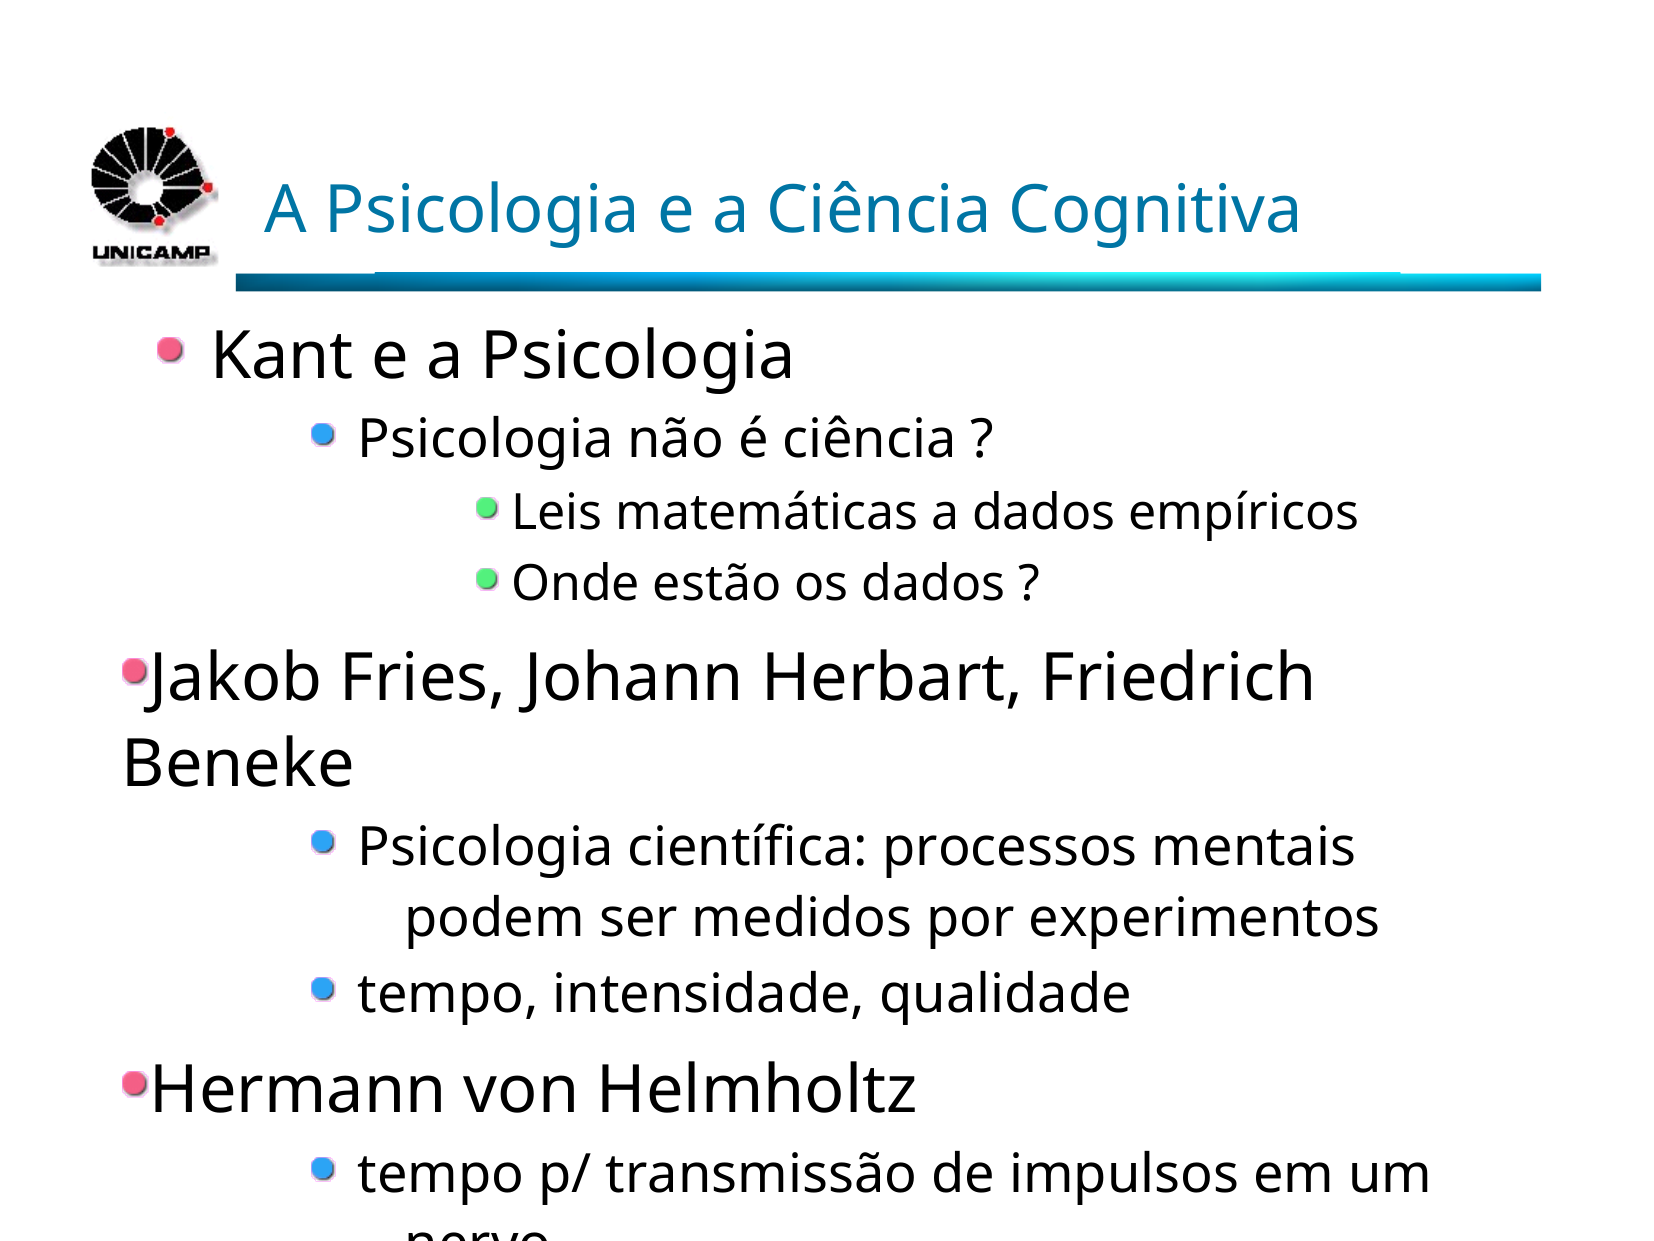

# A Psicologia e a Ciência Cognitiva
Kant e a Psicologia
Psicologia não é ciência ?
Leis matemáticas a dados empíricos
Onde estão os dados ?
Jakob Fries, Johann Herbart, Friedrich Beneke
Psicologia científica: processos mentais podem ser medidos por experimentos
tempo, intensidade, qualidade
Hermann von Helmholtz
tempo p/ transmissão de impulsos em um nervo
Velocidade dos nervos sensoriais humanos
Entre 54 e 109 m/s